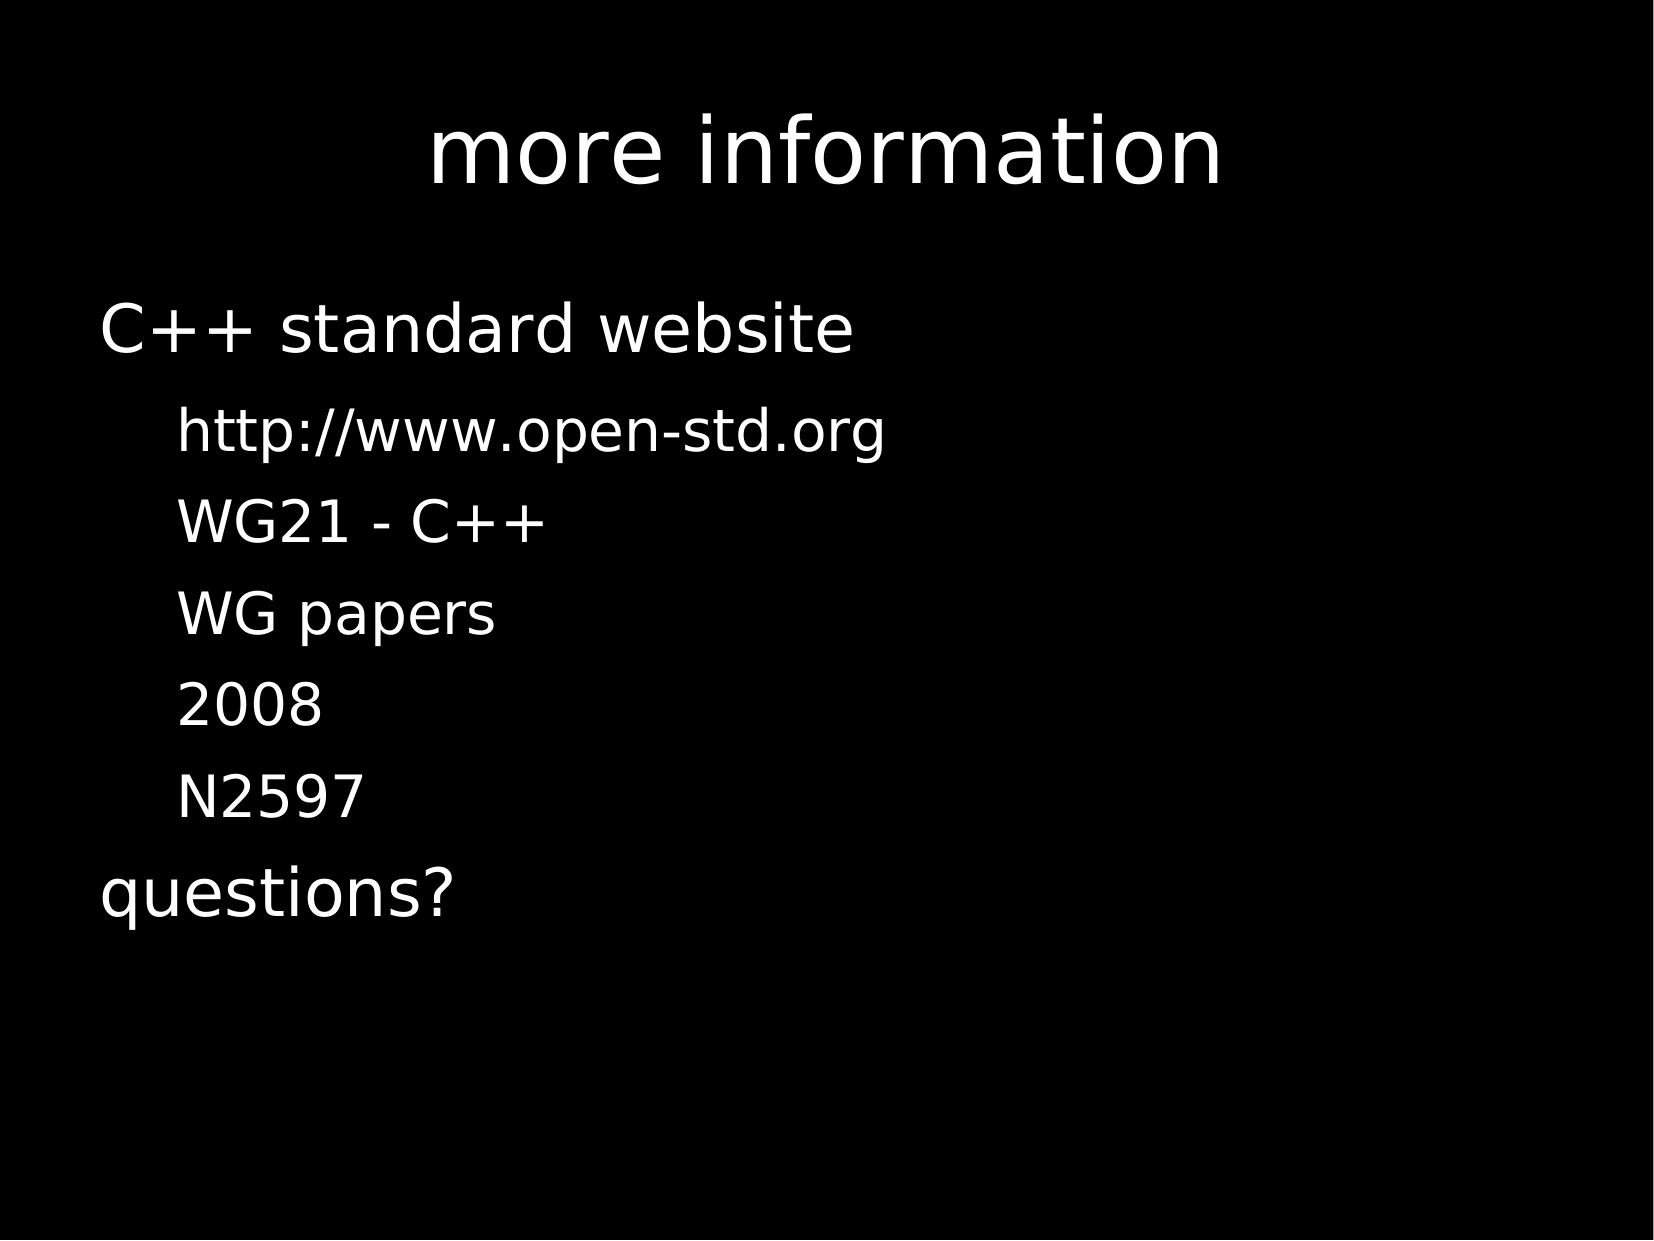

# more information
C++ standard website
http://www.open-std.org
WG21 - C++
WG papers
2008
N2597
questions?